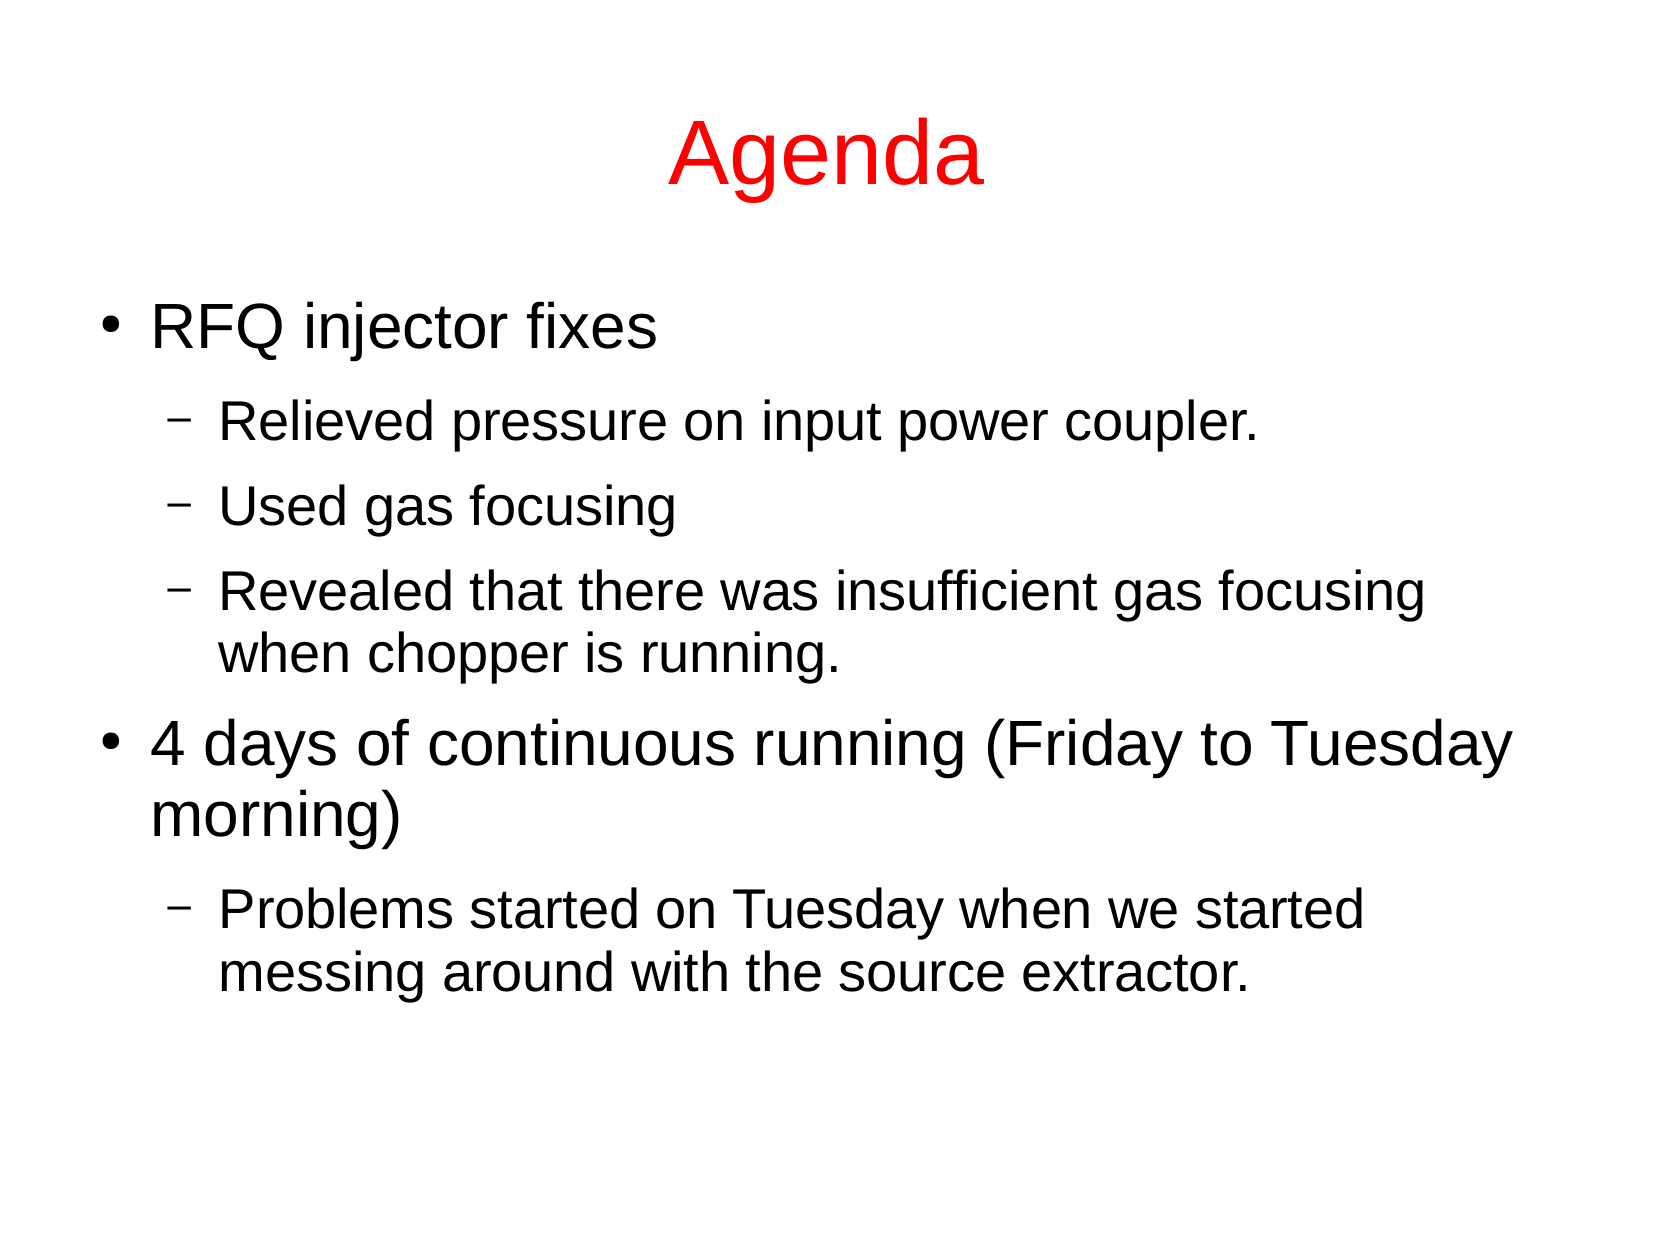

# Agenda
RFQ injector fixes
Relieved pressure on input power coupler.
Used gas focusing
Revealed that there was insufficient gas focusing when chopper is running.
4 days of continuous running (Friday to Tuesday morning)
Problems started on Tuesday when we started messing around with the source extractor.